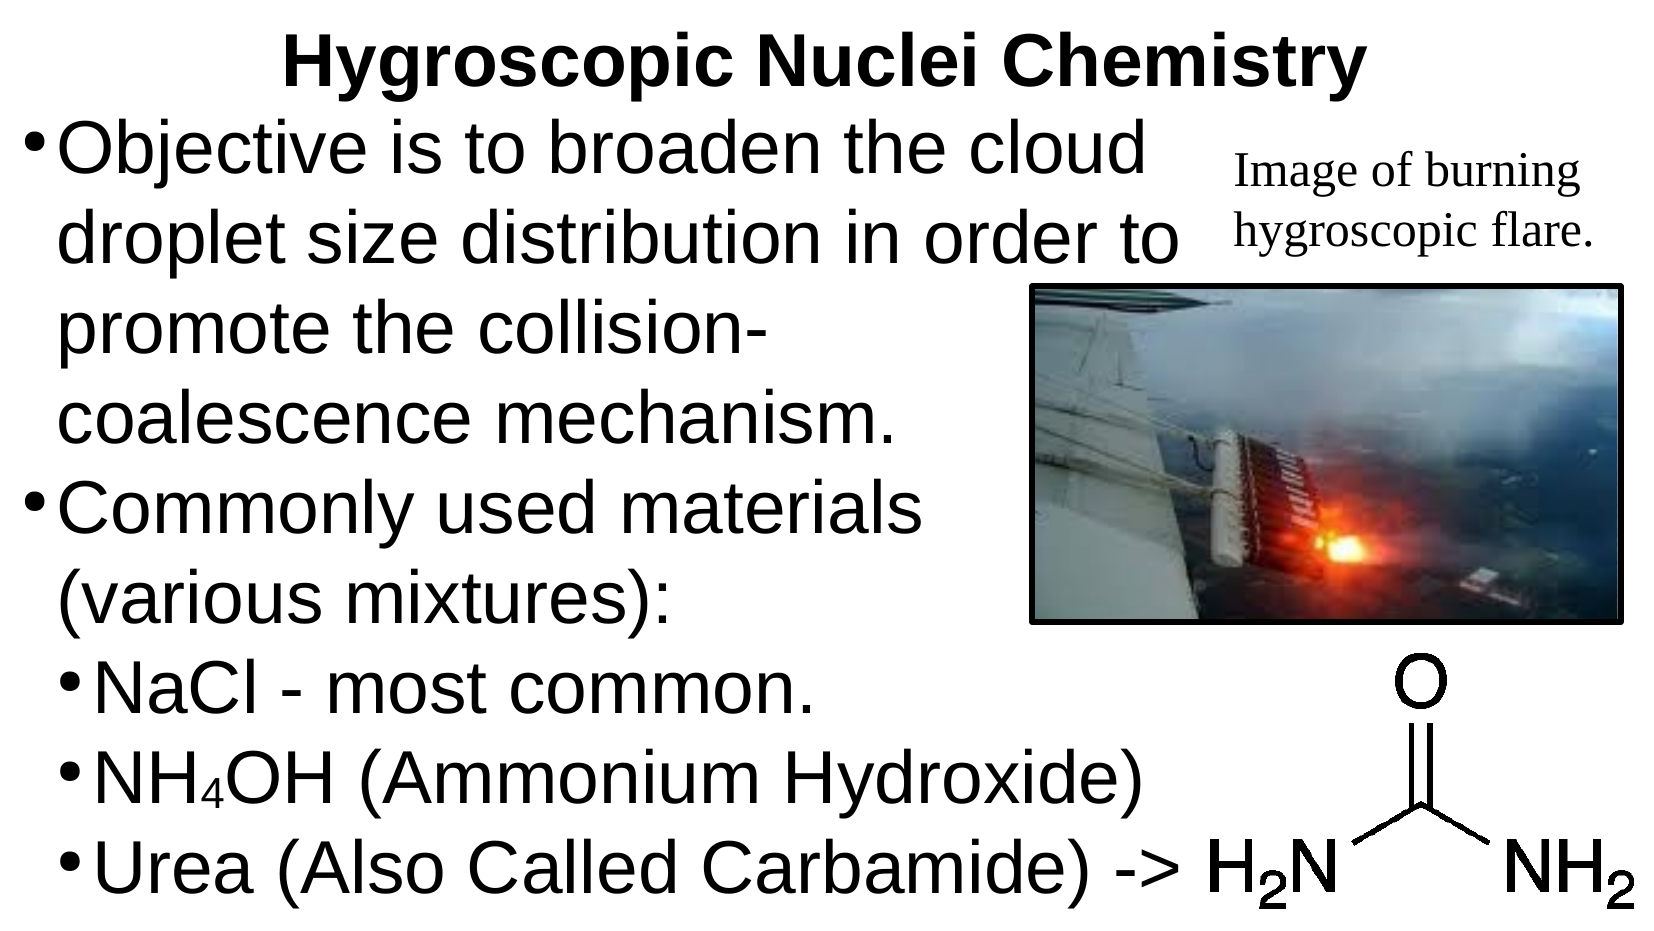

# Hygroscopic Nuclei Chemistry
Objective is to broaden the cloud droplet size distribution in order to promote the collision- coalescence mechanism.
Commonly used materials (various mixtures):
NaCl - most common.
NH4OH (Ammonium Hydroxide)
Urea (Also Called Carbamide) ->
Image of burning hygroscopic flare.